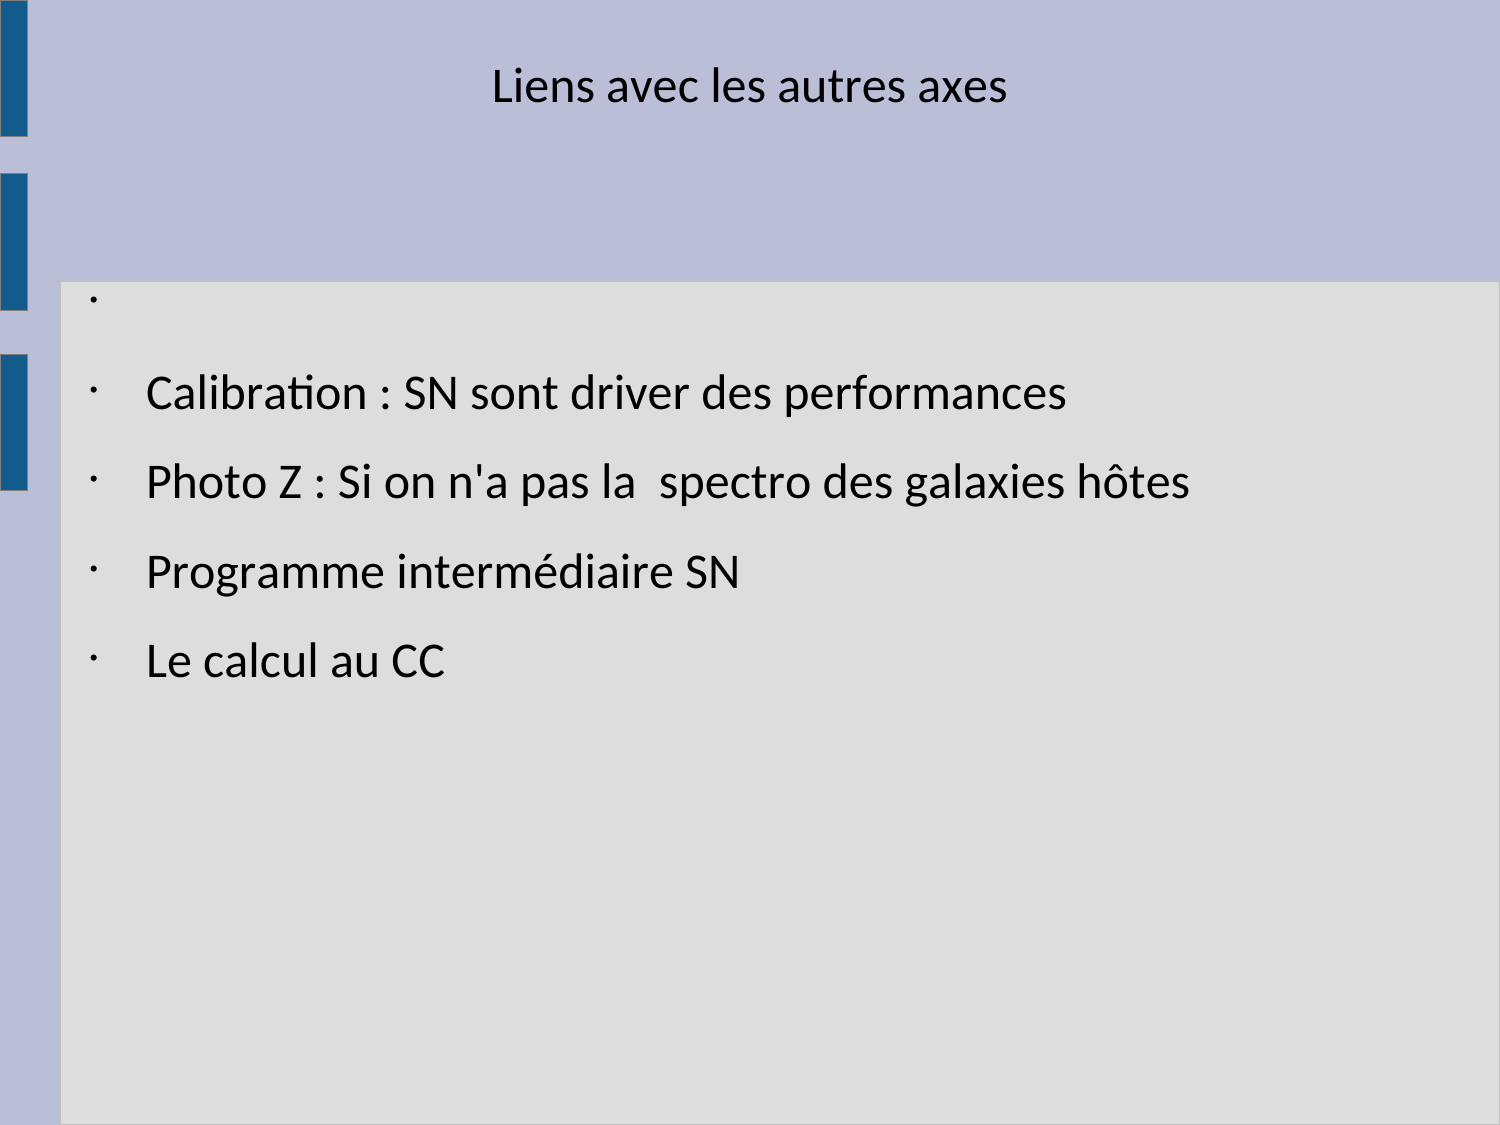

# Liens avec les autres axes
Calibration : SN sont driver des performances
Photo Z : Si on n'a pas la spectro des galaxies hôtes
Programme intermédiaire SN
Le calcul au CC